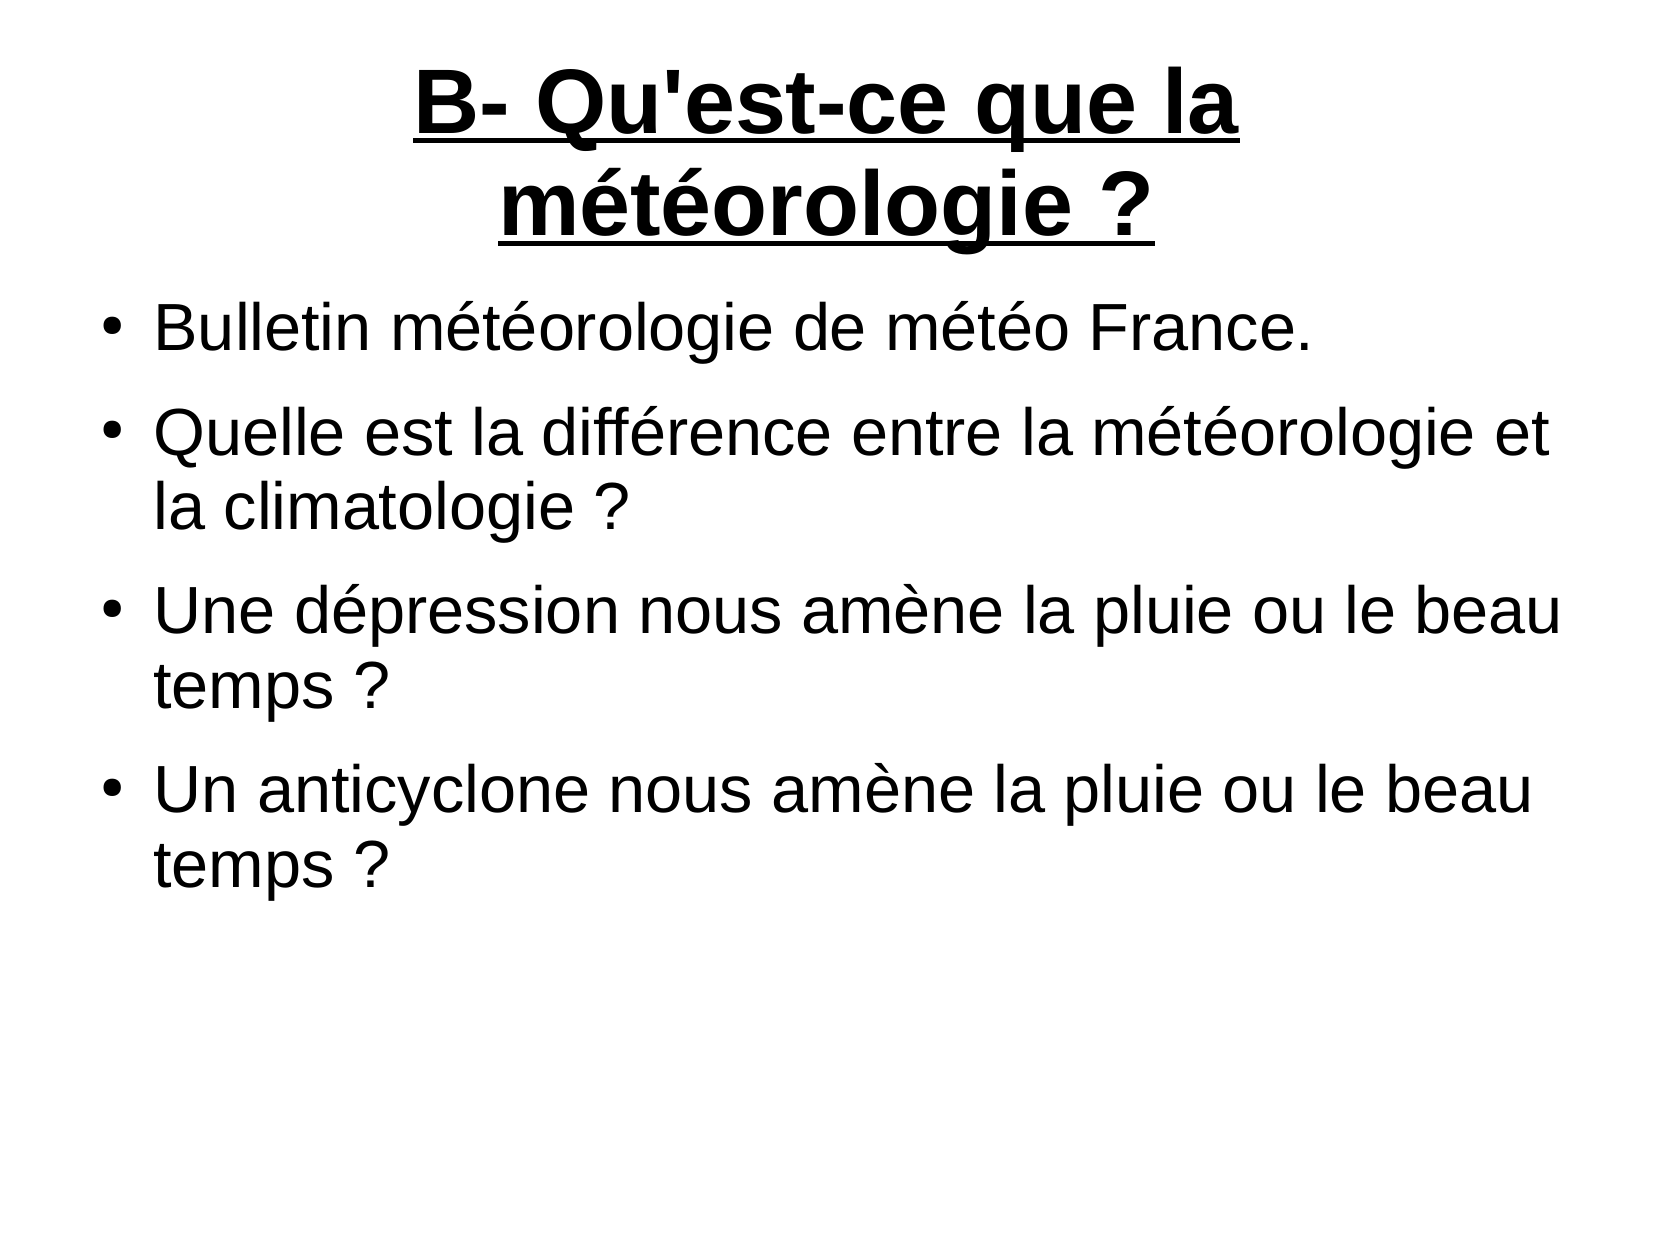

# B- Qu'est-ce que la météorologie ?
Bulletin météorologie de météo France.
Quelle est la différence entre la météorologie et la climatologie ?
Une dépression nous amène la pluie ou le beau temps ?
Un anticyclone nous amène la pluie ou le beau temps ?